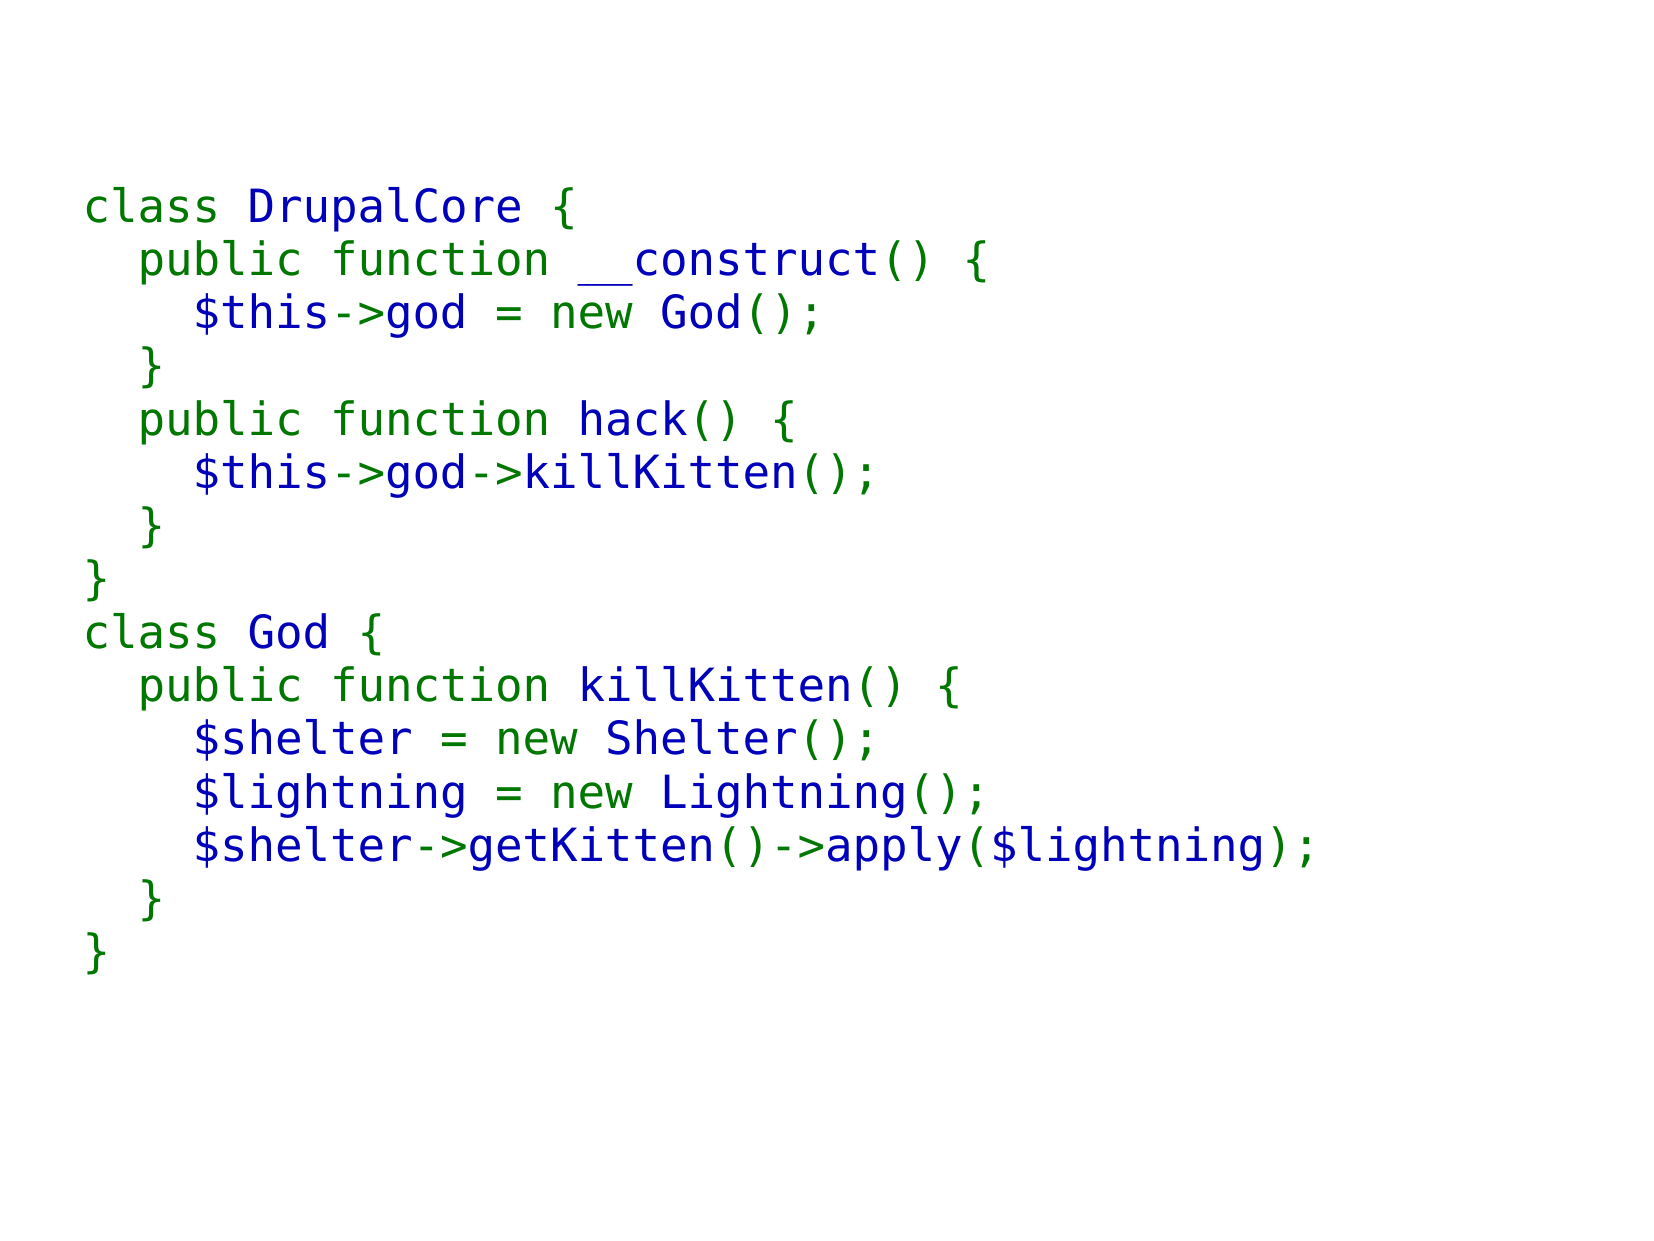

# class DrupalCore {   public function __construct() {     $this->god = new God();   }   public function hack() {     $this->god->killKitten();   } } class God {   public function killKitten() {     $shelter = new Shelter();     $lightning = new Lightning();     $shelter->getKitten()->apply($lightning);   } }